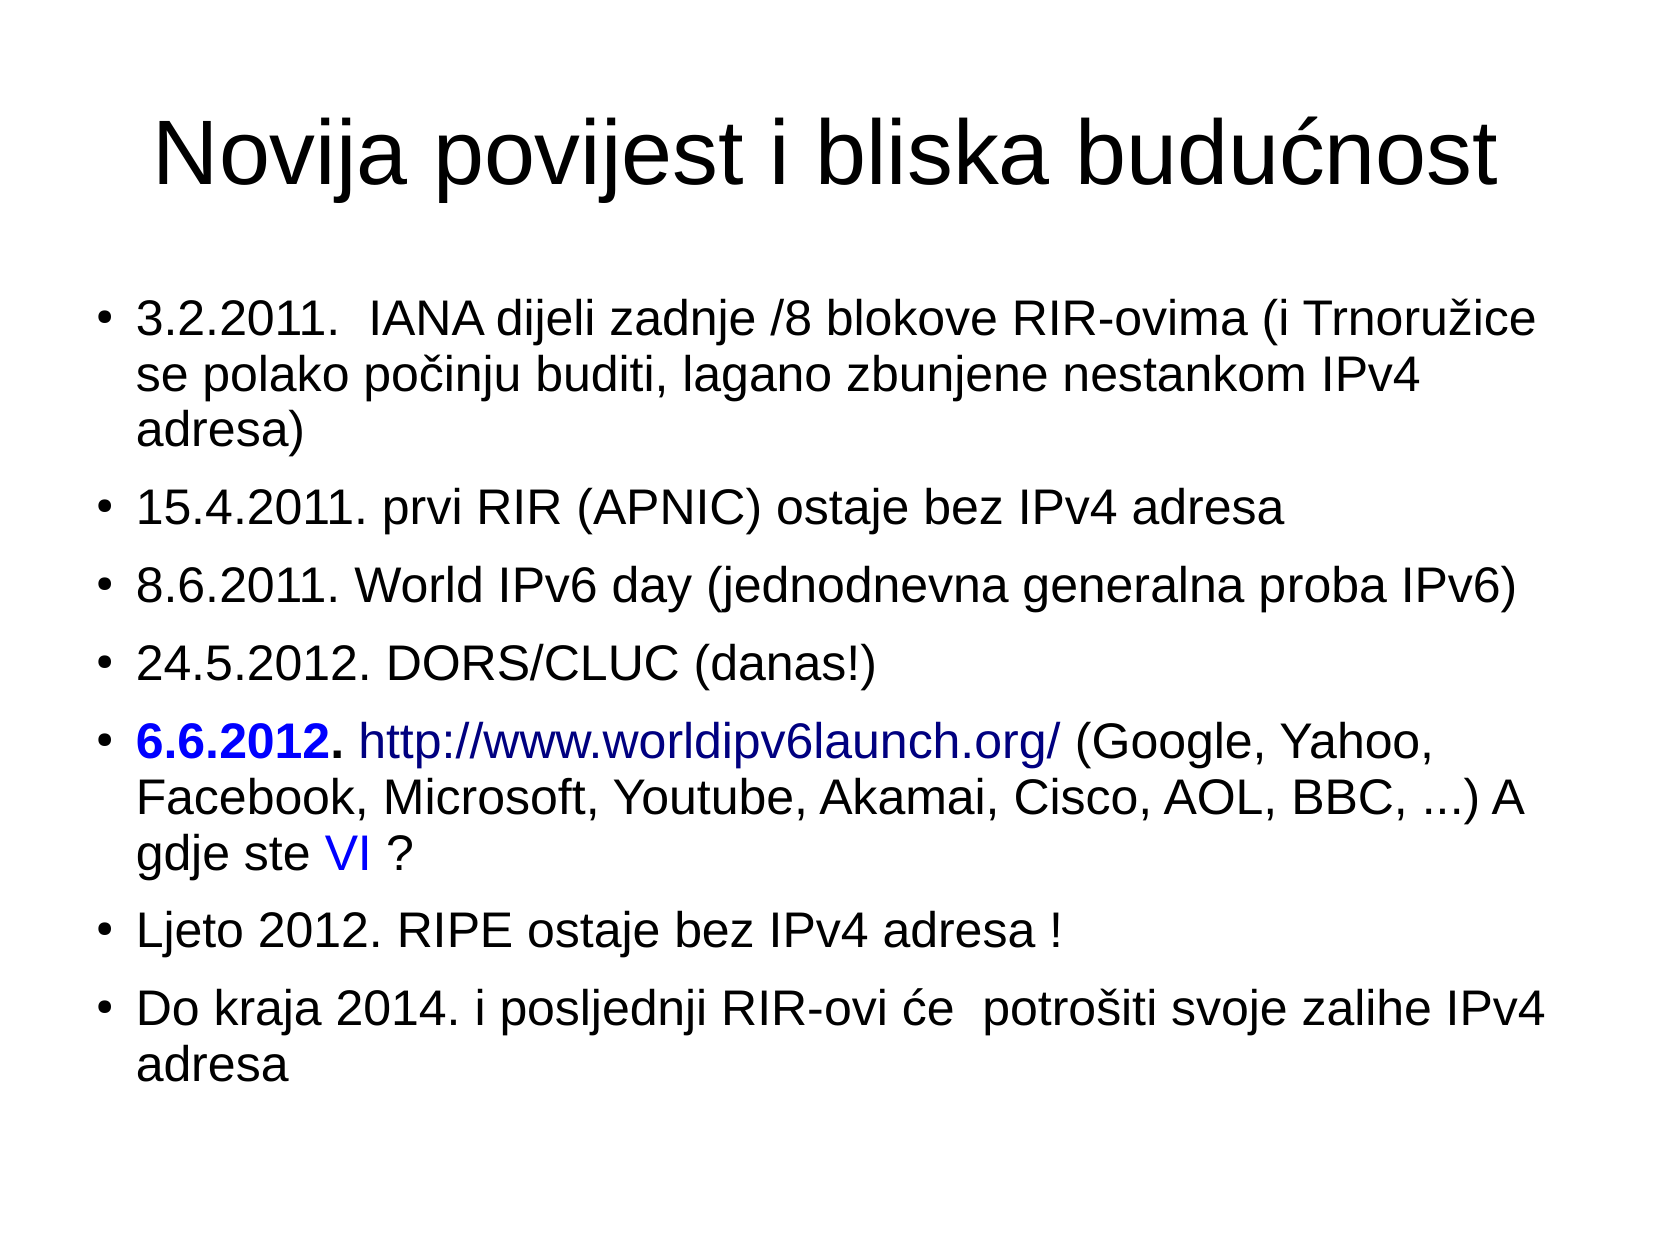

# Novija povijest i bliska budućnost
3.2.2011. IANA dijeli zadnje /8 blokove RIR-ovima (i Trnoružice se polako počinju buditi, lagano zbunjene nestankom IPv4 adresa)
15.4.2011. prvi RIR (APNIC) ostaje bez IPv4 adresa
8.6.2011. World IPv6 day (jednodnevna generalna proba IPv6)
24.5.2012. DORS/CLUC (danas!)
6.6.2012. http://www.worldipv6launch.org/ (Google, Yahoo, Facebook, Microsoft, Youtube, Akamai, Cisco, AOL, BBC, ...) A gdje ste VI ?
Ljeto 2012. RIPE ostaje bez IPv4 adresa !
Do kraja 2014. i posljednji RIR-ovi će potrošiti svoje zalihe IPv4 adresa